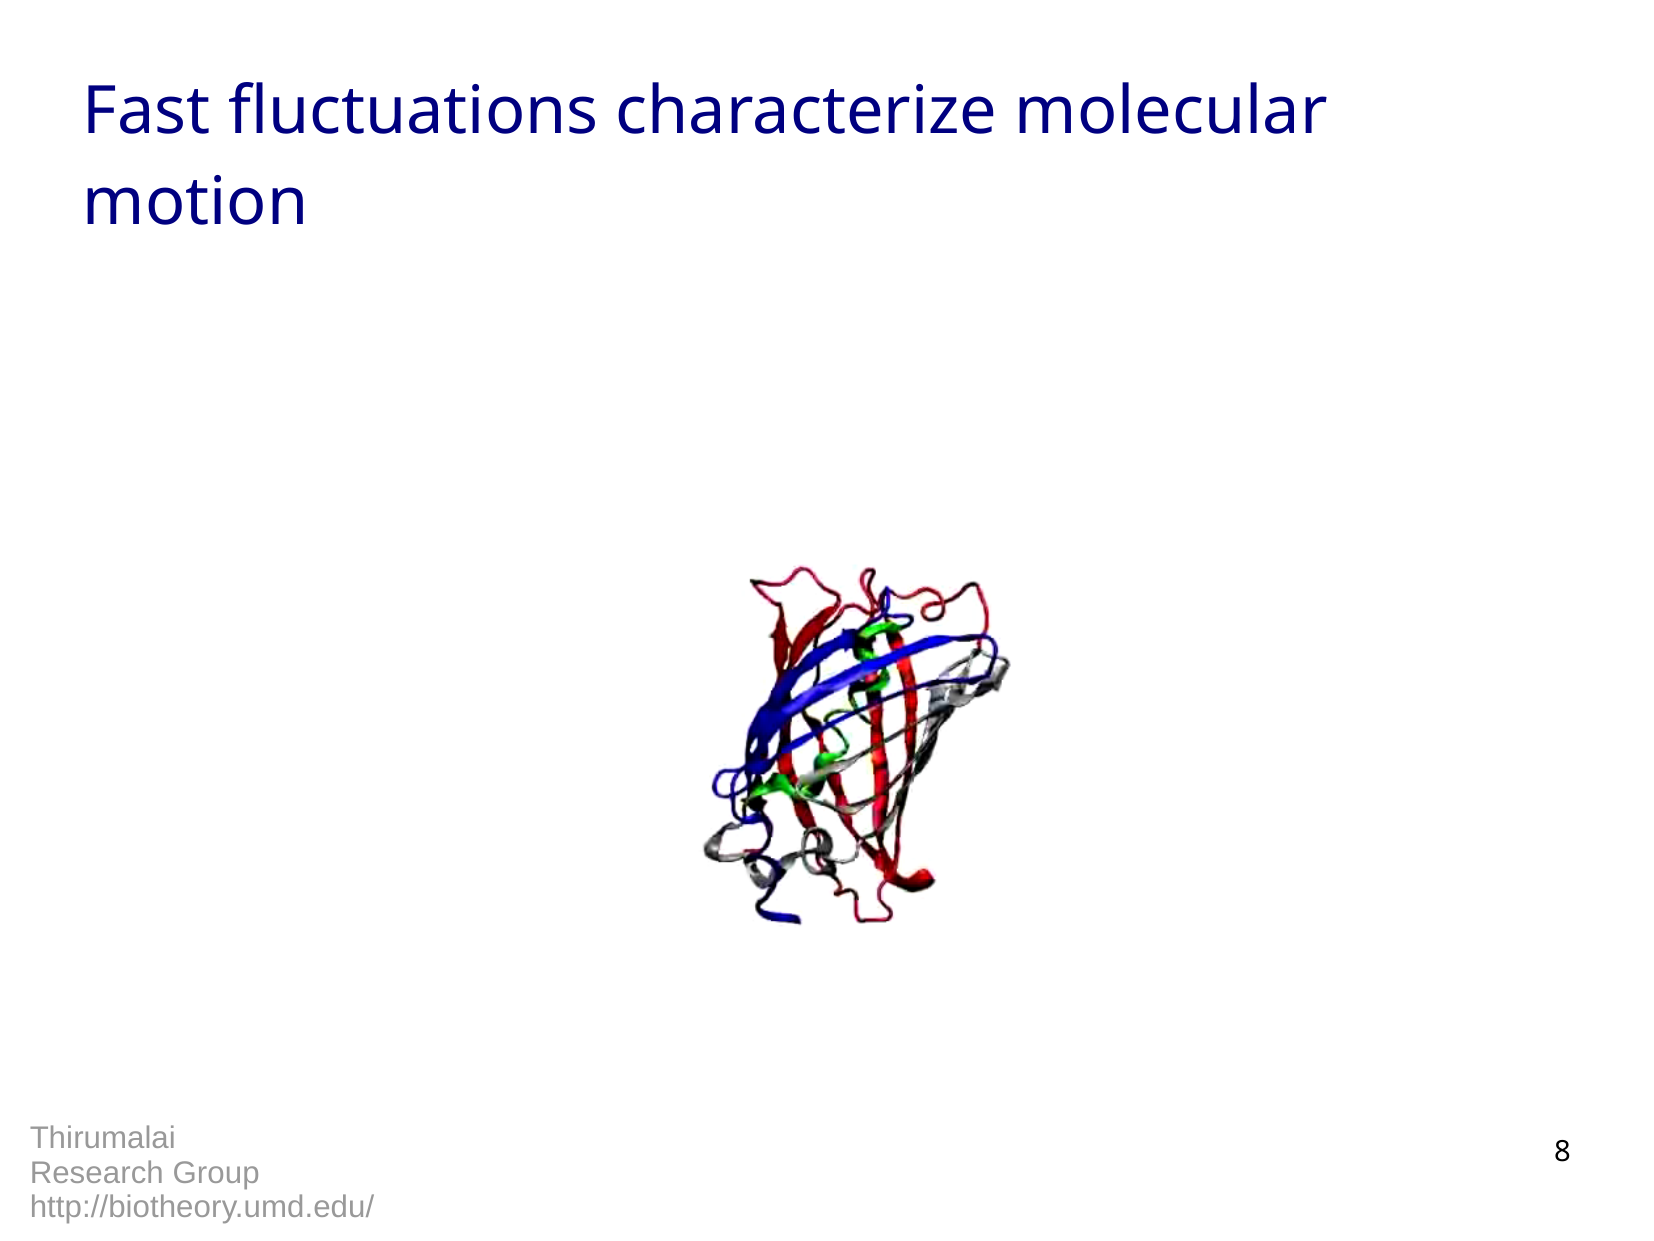

# Fast fluctuations characterize molecular motion
Thirumalai
Research Group
http://biotheory.umd.edu/
8